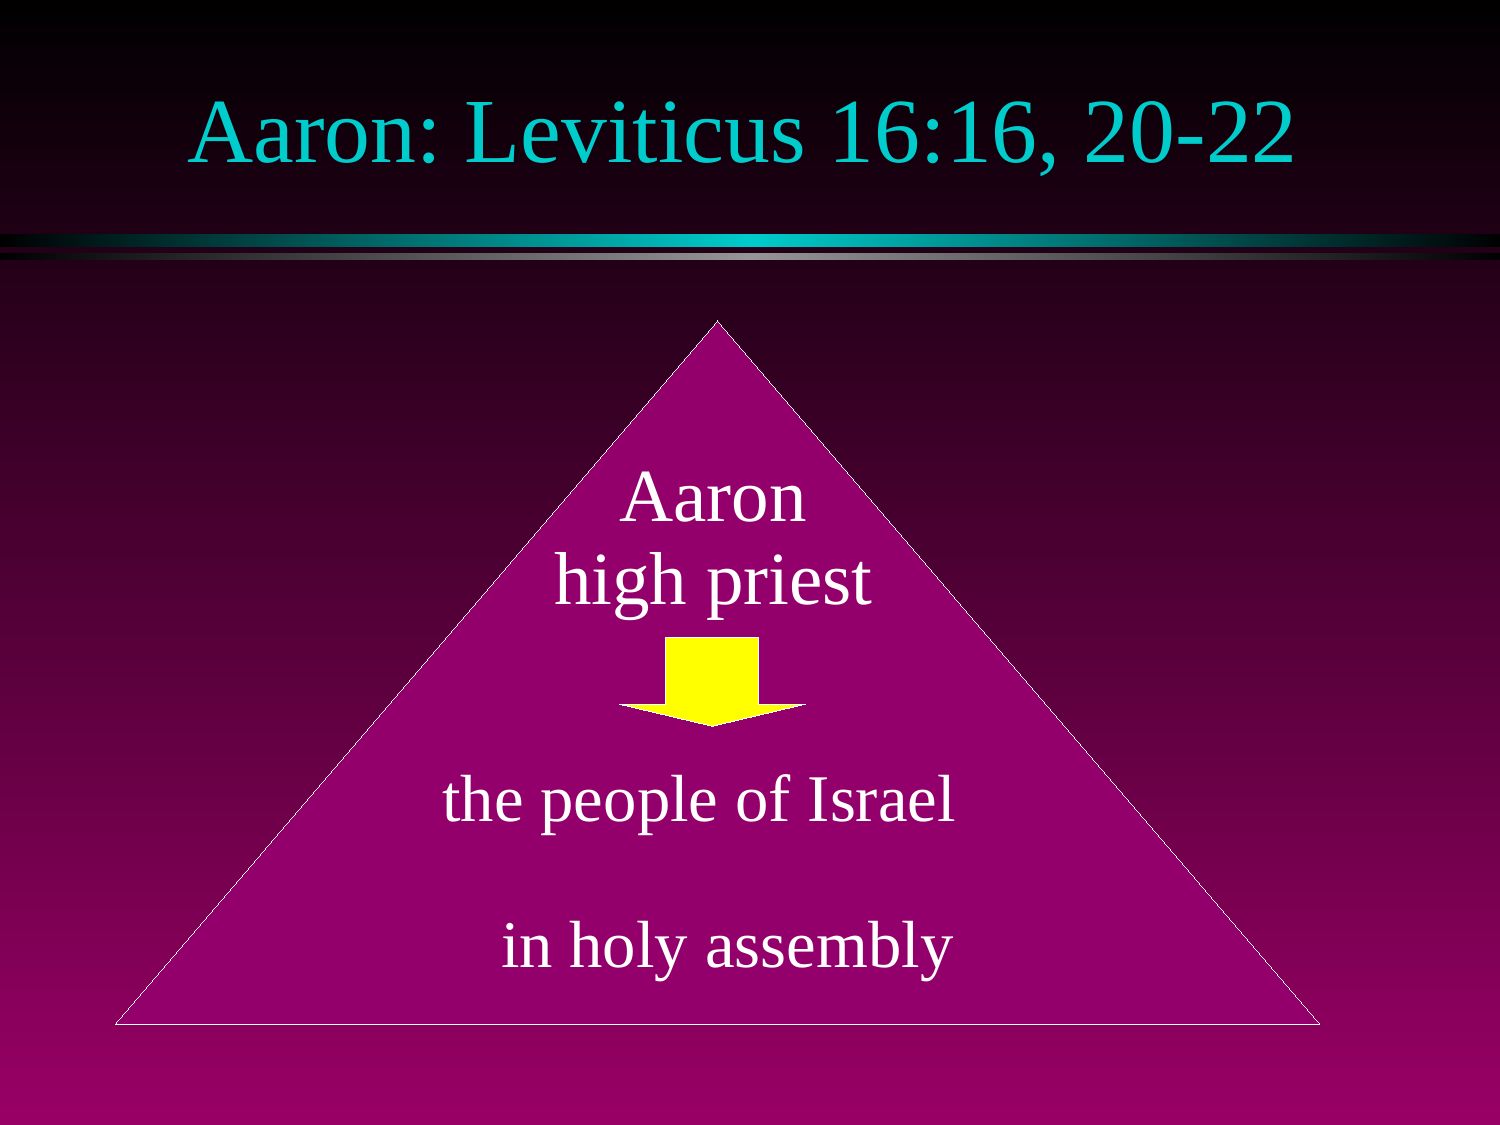

# Aaron: Leviticus 16:16, 20-22
Aaron
high priest
the people of Israel
in holy assembly